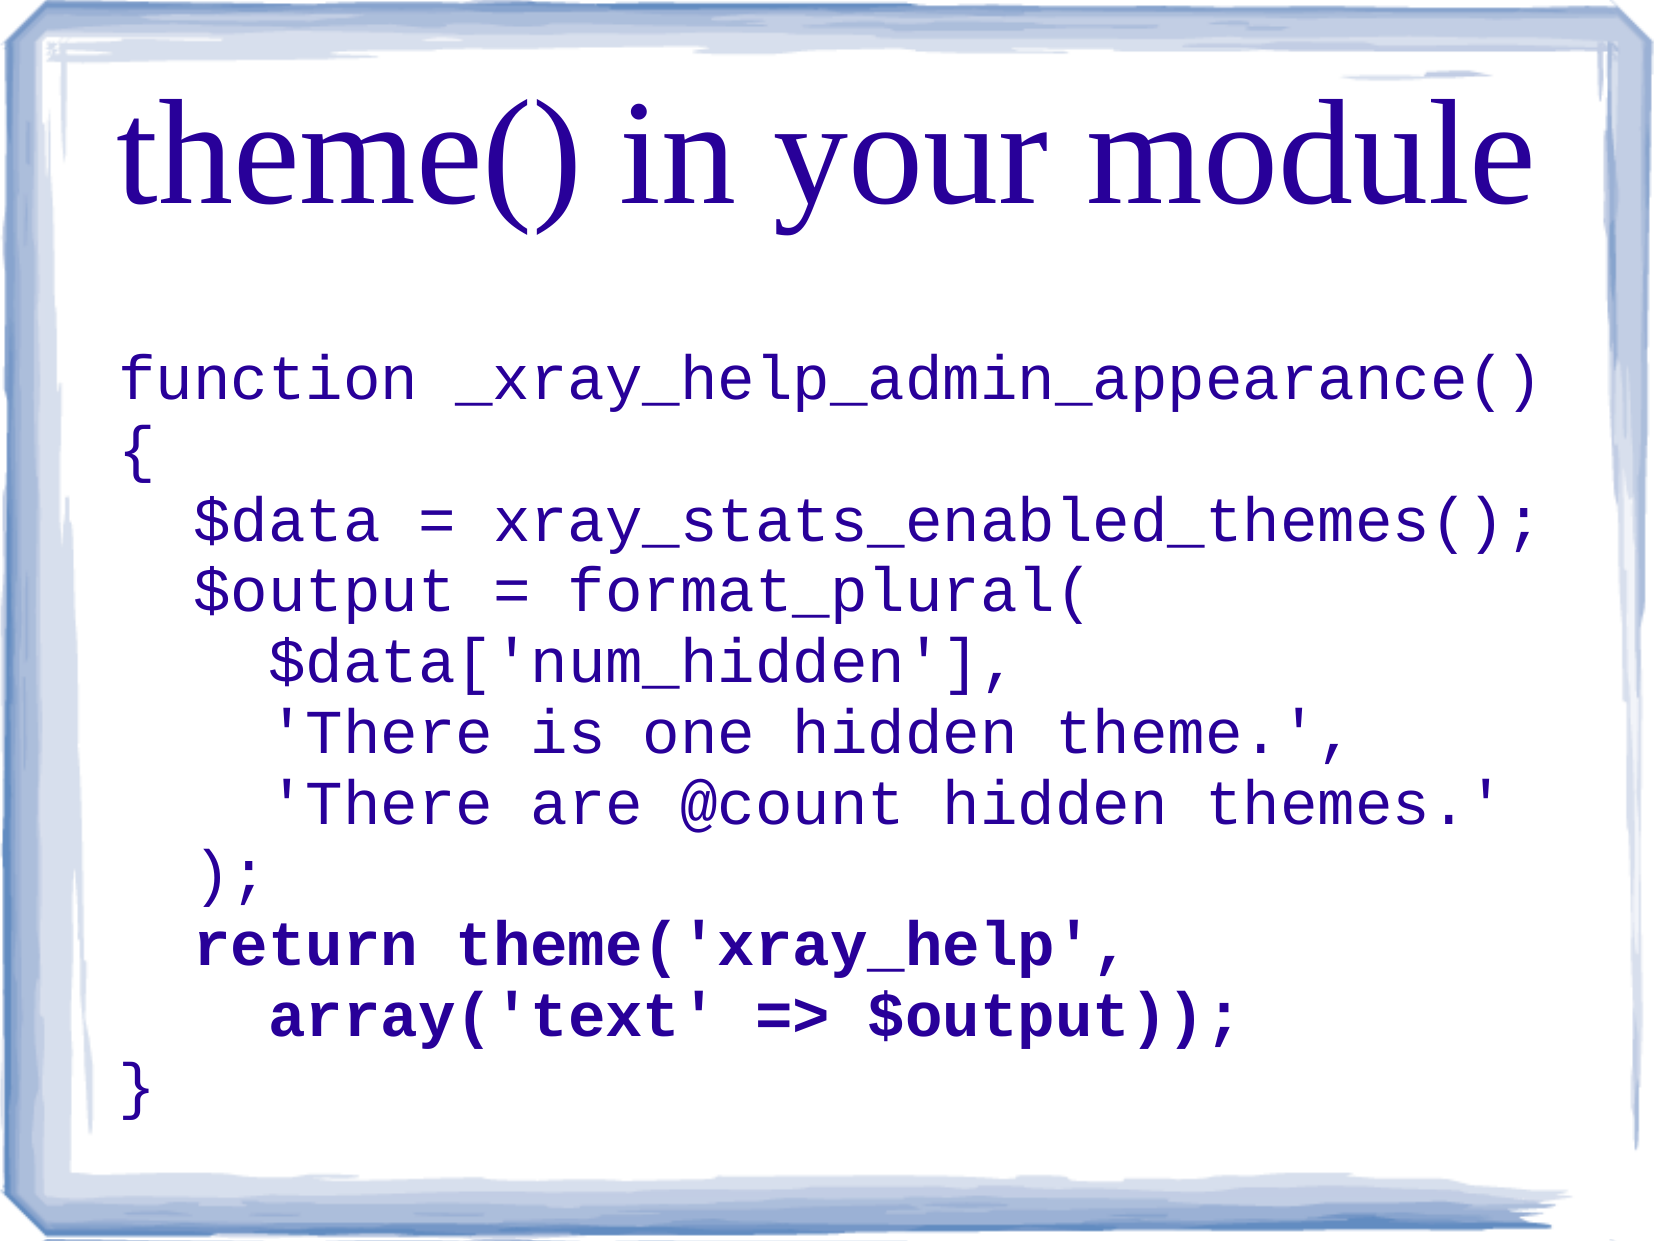

# theme() in your module
function _xray_help_admin_appearance() {
 $data = xray_stats_enabled_themes();
 $output = format_plural(
 $data['num_hidden'],
 'There is one hidden theme.',
 'There are @count hidden themes.'
 );
 return theme('xray_help',
 array('text' => $output));
}